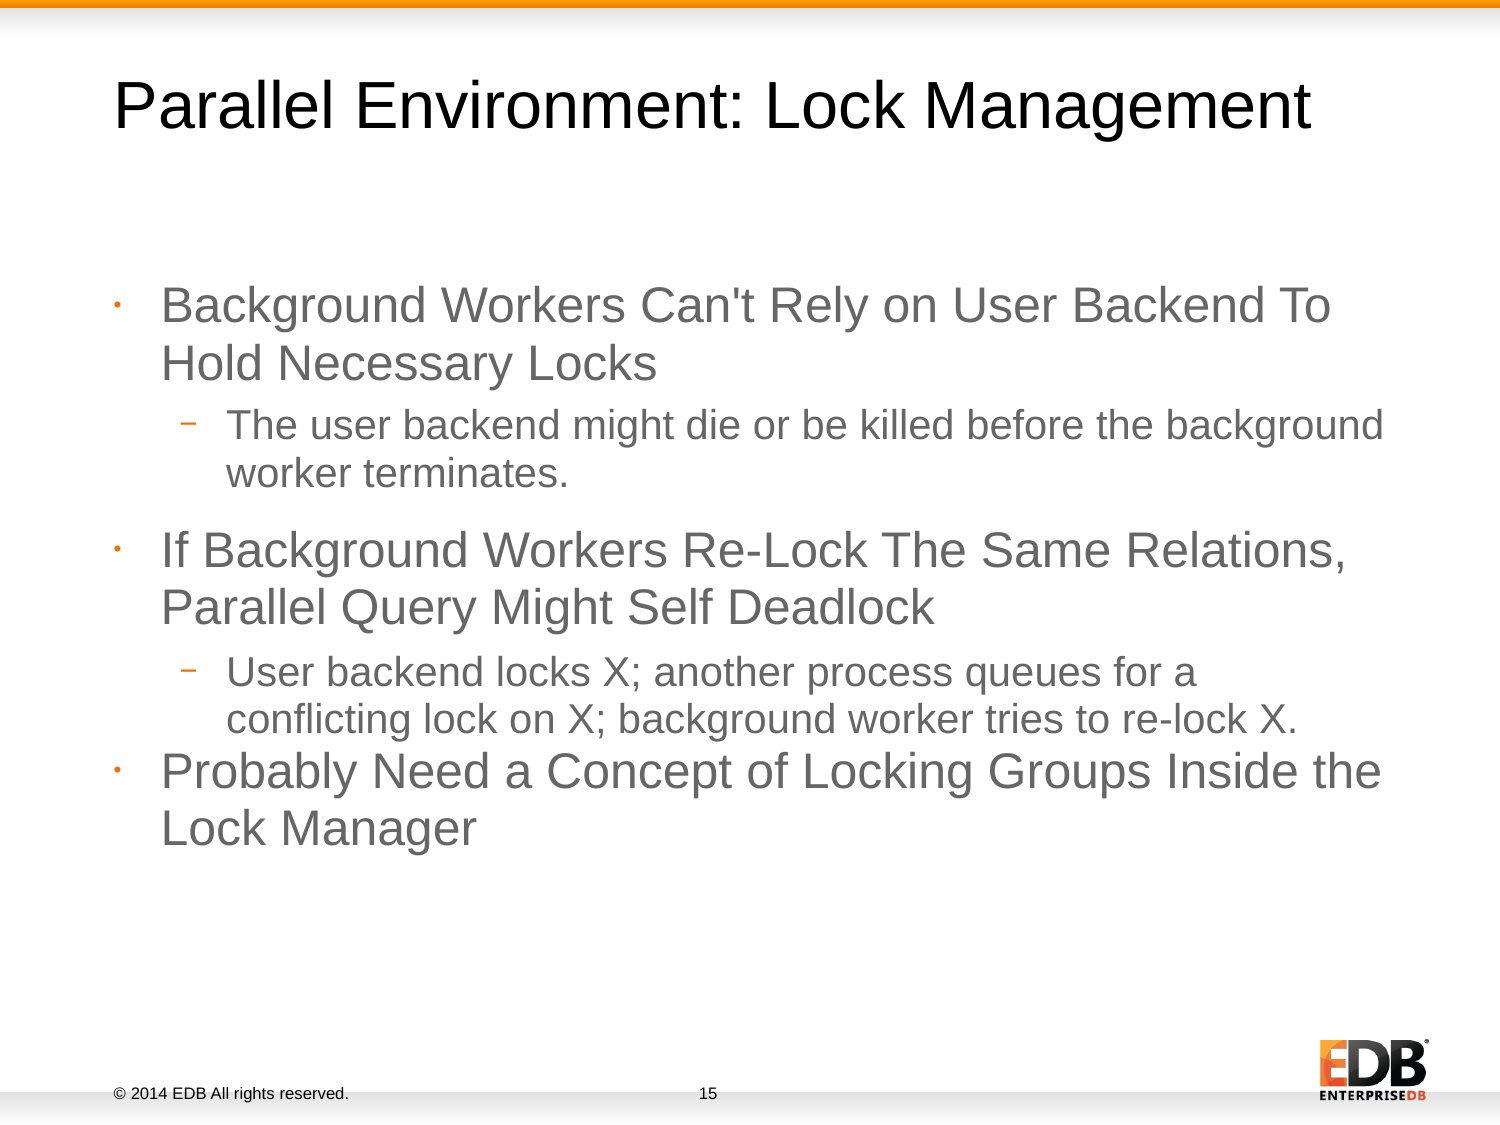

Parallel Environment: Lock Management
# Background Workers Can't Rely on User Backend To Hold Necessary Locks
The user backend might die or be killed before the background worker terminates.
If Background Workers Re-Lock The Same Relations, Parallel Query Might Self Deadlock
User backend locks X; another process queues for a conflicting lock on X; background worker tries to re-lock X.
Probably Need a Concept of Locking Groups Inside the Lock Manager